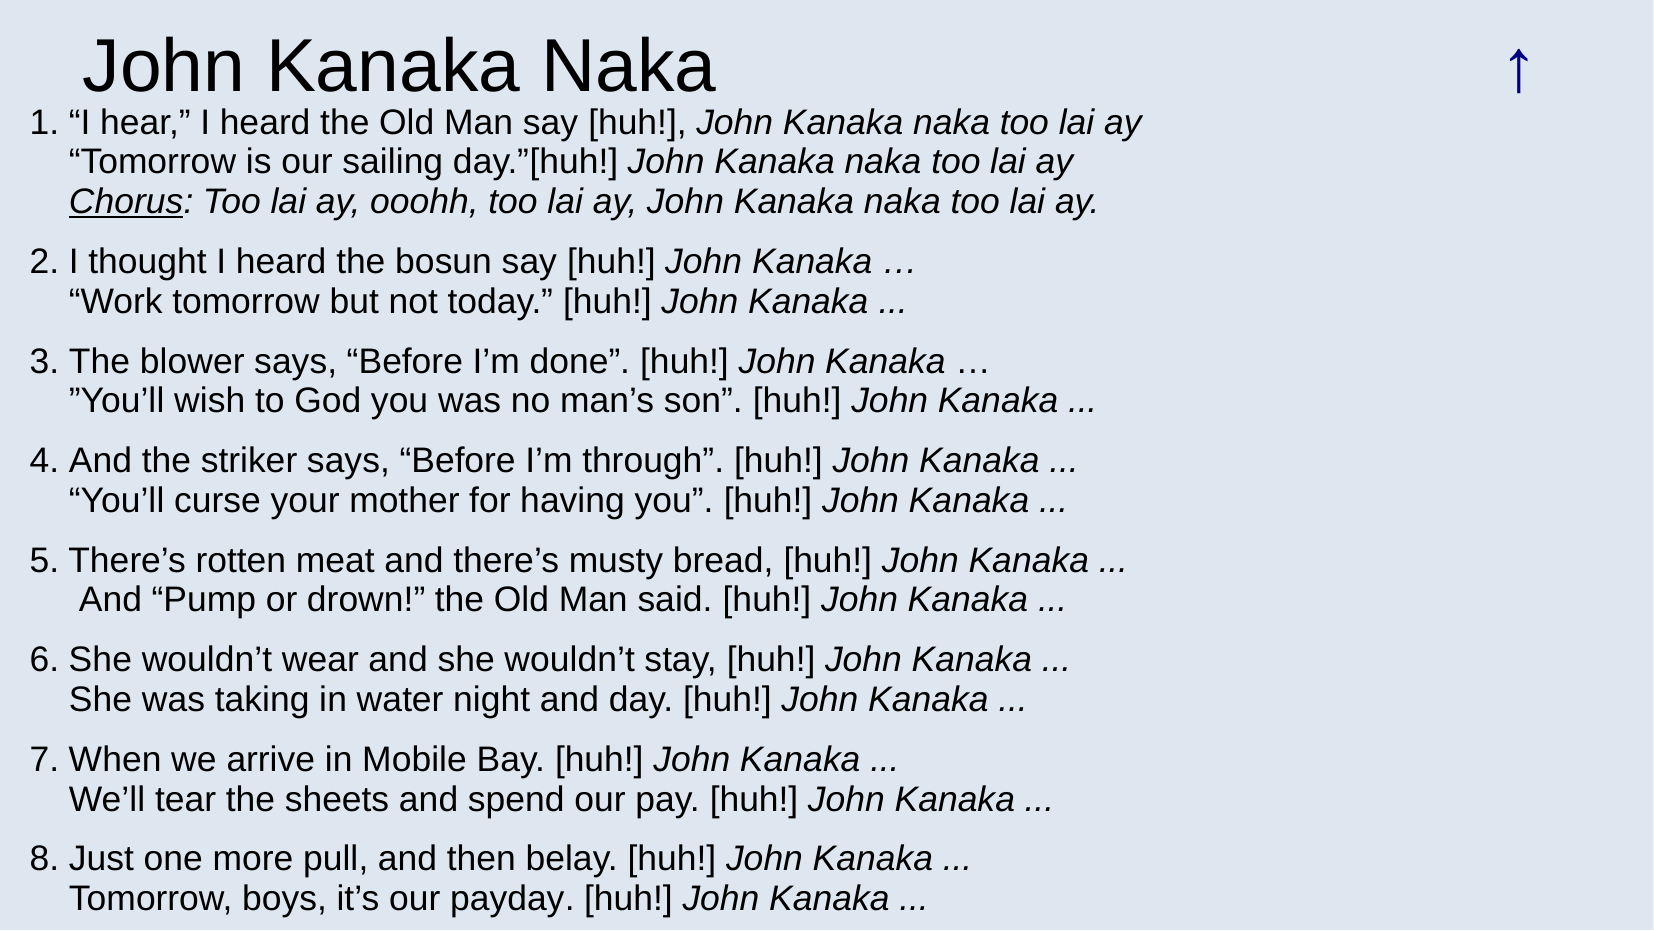

# John Kanaka Naka	↑
1. 	“I hear,” I heard the Old Man say [huh!], John Kanaka naka too lai ay
	“Tomorrow is our sailing day.”[huh!] John Kanaka naka too lai ay
		Chorus: Too lai ay, ooohh, too lai ay, John Kanaka naka too lai ay.
2. 	I thought I heard the bosun say [huh!] John Kanaka …
		“Work tomorrow but not today.” [huh!] John Kanaka ...
3. 	The blower says, “Before I’m done”. [huh!] John Kanaka …
 		”You’ll wish to God you was no man’s son”. [huh!] John Kanaka ...
4. 	And the striker says, “Before I’m through”. [huh!] John Kanaka ...
		“You’ll curse your mother for having you”. [huh!] John Kanaka ...
5. There’s rotten meat and there’s musty bread, [huh!] John Kanaka ...
 	 And “Pump or drown!” the Old Man said. [huh!] John Kanaka ...
6. She wouldn’t wear and she wouldn’t stay, [huh!] John Kanaka ...
	She was taking in water night and day. [huh!] John Kanaka ...
7. When we arrive in Mobile Bay. [huh!] John Kanaka ...
	We’ll tear the sheets and spend our pay. [huh!] John Kanaka ...
8.	Just one more pull, and then belay. [huh!] John Kanaka ...
	Tomorrow, boys, it’s our payday. [huh!] John Kanaka ...